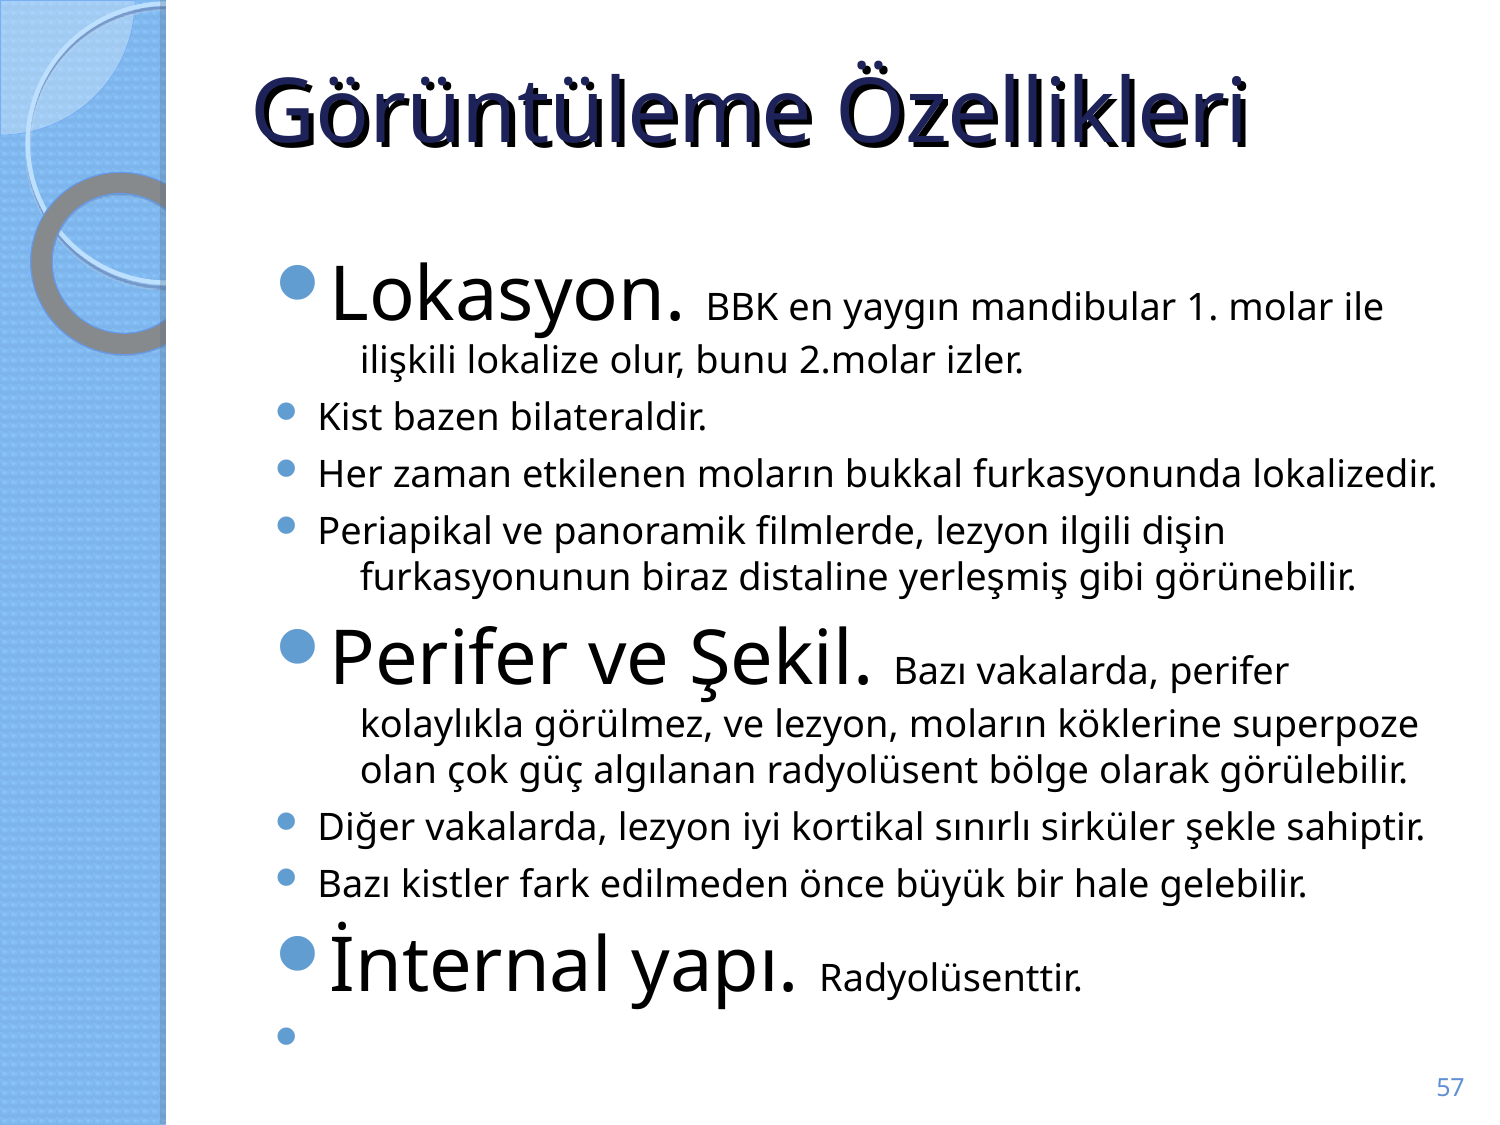

# Görüntüleme Özellikleri
Lokasyon. BBK en yaygın mandibular 1. molar ile ilişkili lokalize olur, bunu 2.molar izler.
Kist bazen bilateraldir.
Her zaman etkilenen moların bukkal furkasyonunda lokalizedir.
Periapikal ve panoramik filmlerde, lezyon ilgili dişin furkasyonunun biraz distaline yerleşmiş gibi görünebilir.
Perifer ve Şekil. Bazı vakalarda, perifer kolaylıkla görülmez, ve lezyon, moların köklerine superpoze olan çok güç algılanan radyolüsent bölge olarak görülebilir.
Diğer vakalarda, lezyon iyi kortikal sınırlı sirküler şekle sahiptir.
Bazı kistler fark edilmeden önce büyük bir hale gelebilir.
İnternal yapı. Radyolüsenttir.